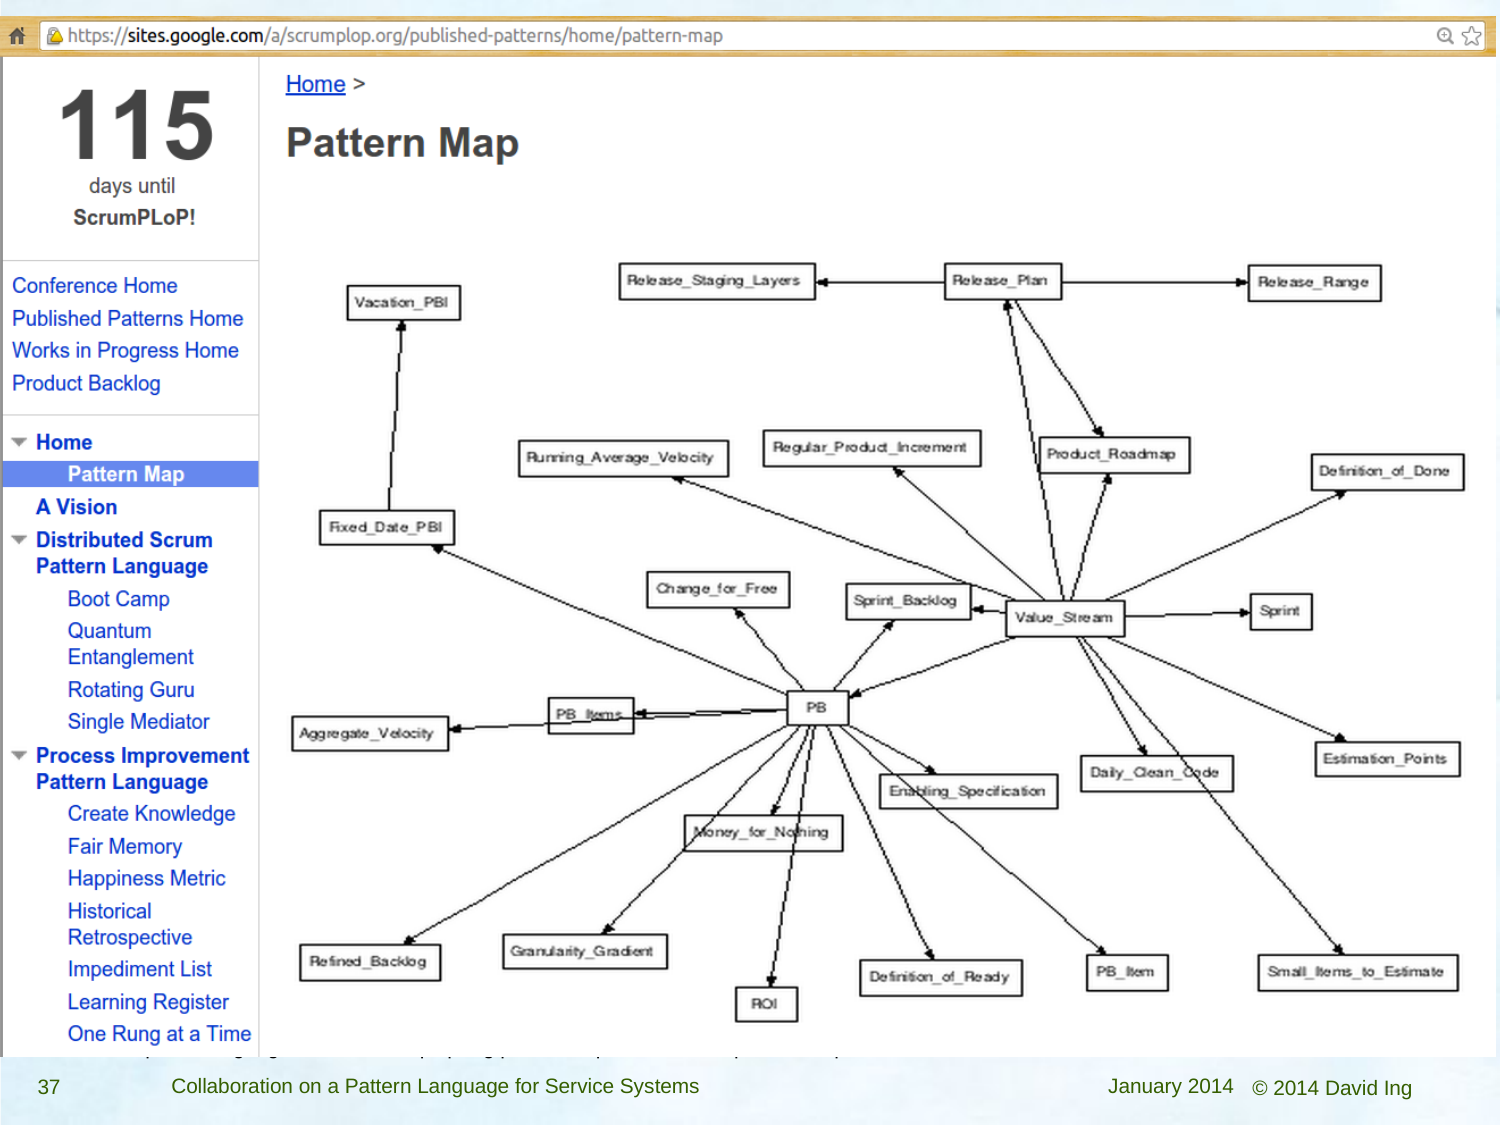

# Scrumplop
Source: https://sites.google.com/a/scrumplop.org/published-patterns/home/pattern-map
Collaboration on a Pattern Language for Service Systems
January 2014
37